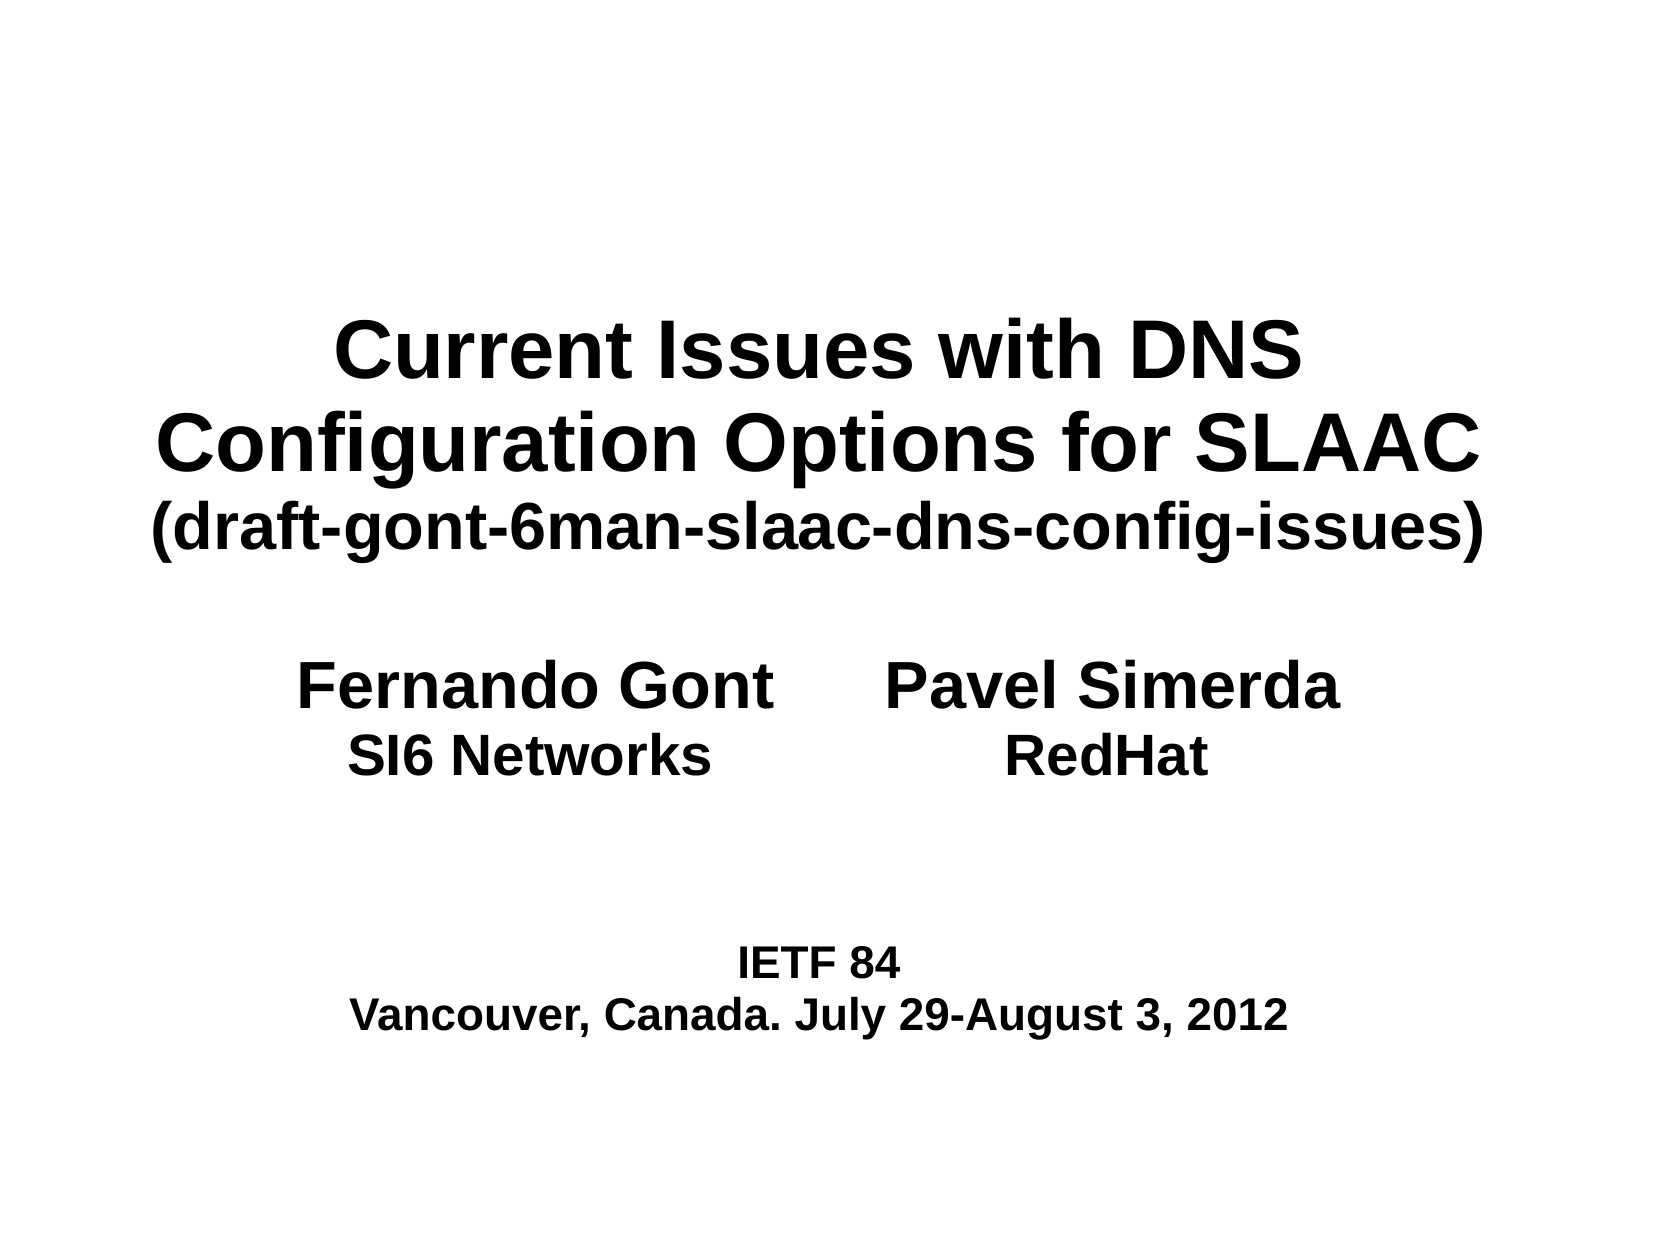

# Current Issues with DNS Configuration Options for SLAAC
(draft-gont-6man-slaac-dns-config-issues)
Fernando Gont Pavel Simerda
SI6 Networks RedHat
IETF 84
Vancouver, Canada. July 29-August 3, 2012